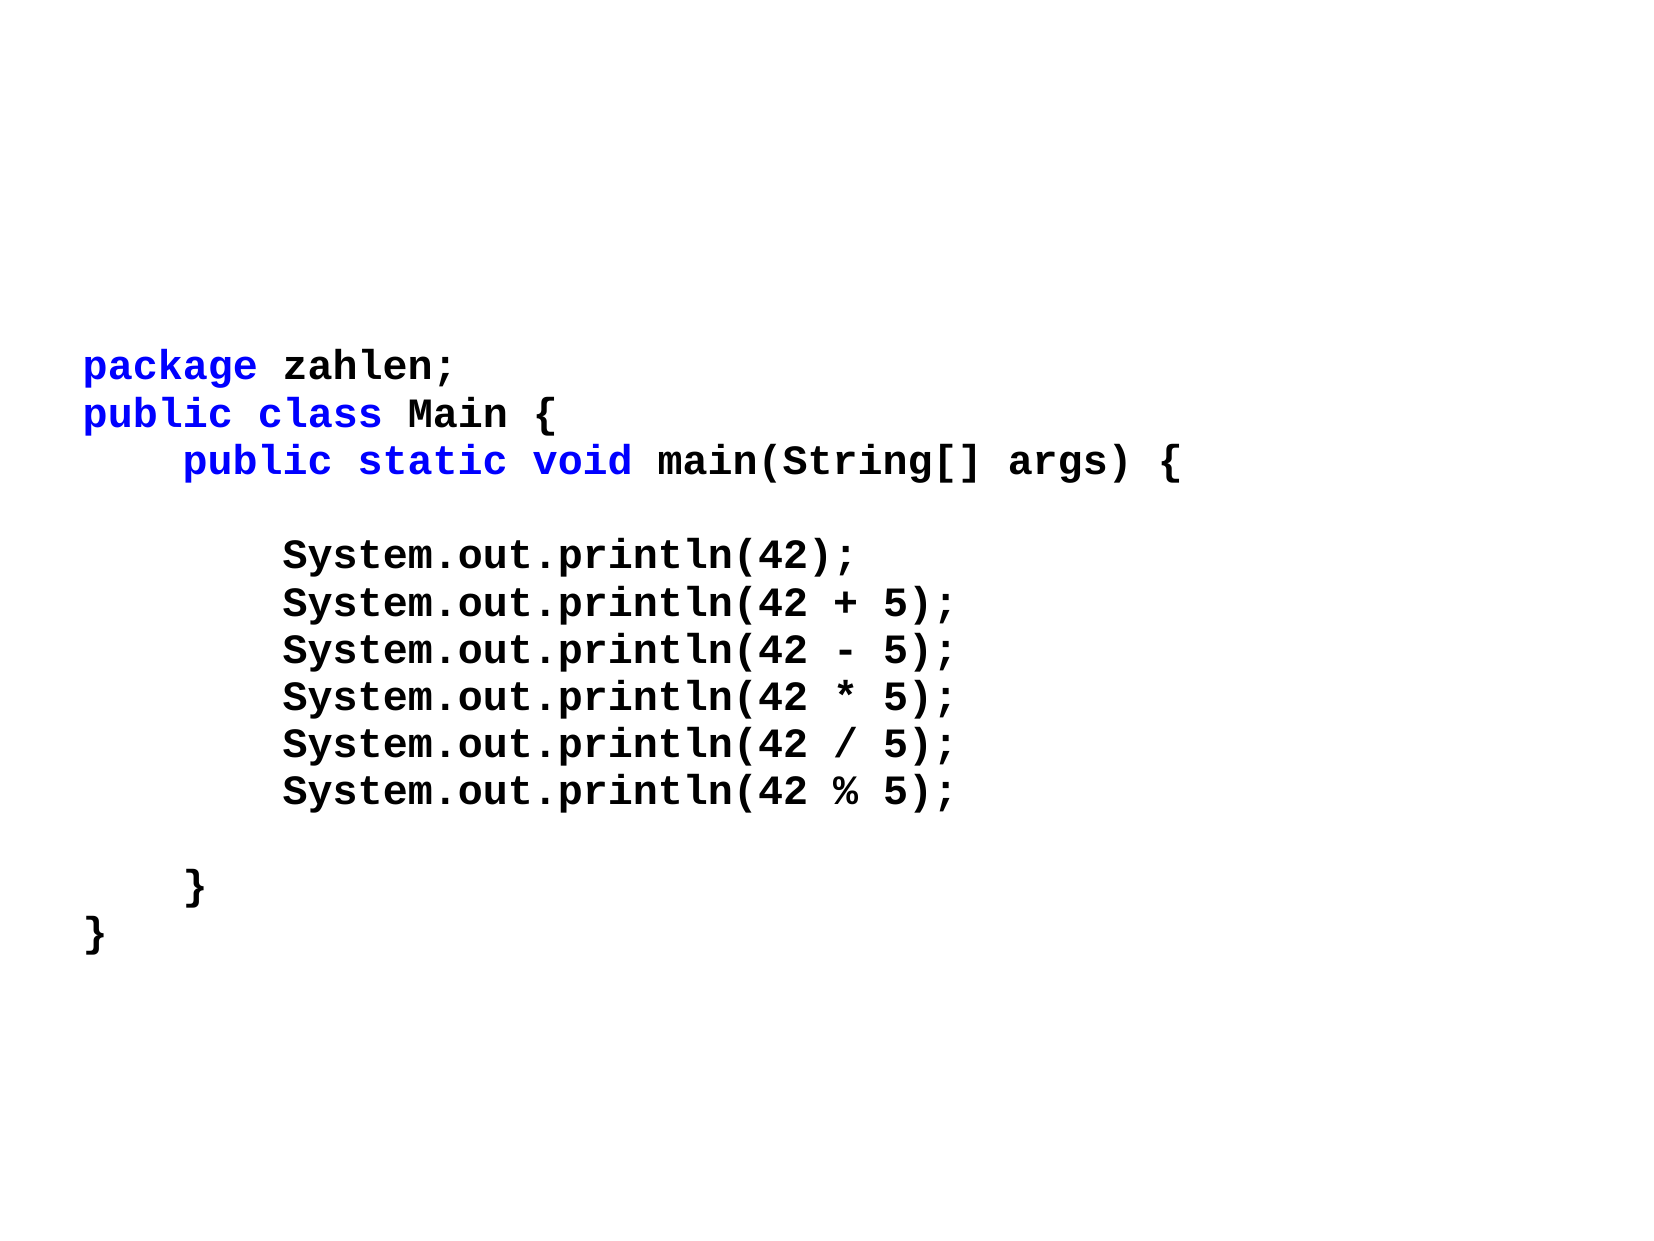

#
package zahlen;
public class Main {
 public static void main(String[] args) {
 System.out.println(42);
 System.out.println(42 + 5);
 System.out.println(42 - 5);
 System.out.println(42 * 5);
 System.out.println(42 / 5);
 System.out.println(42 % 5);
 }
}